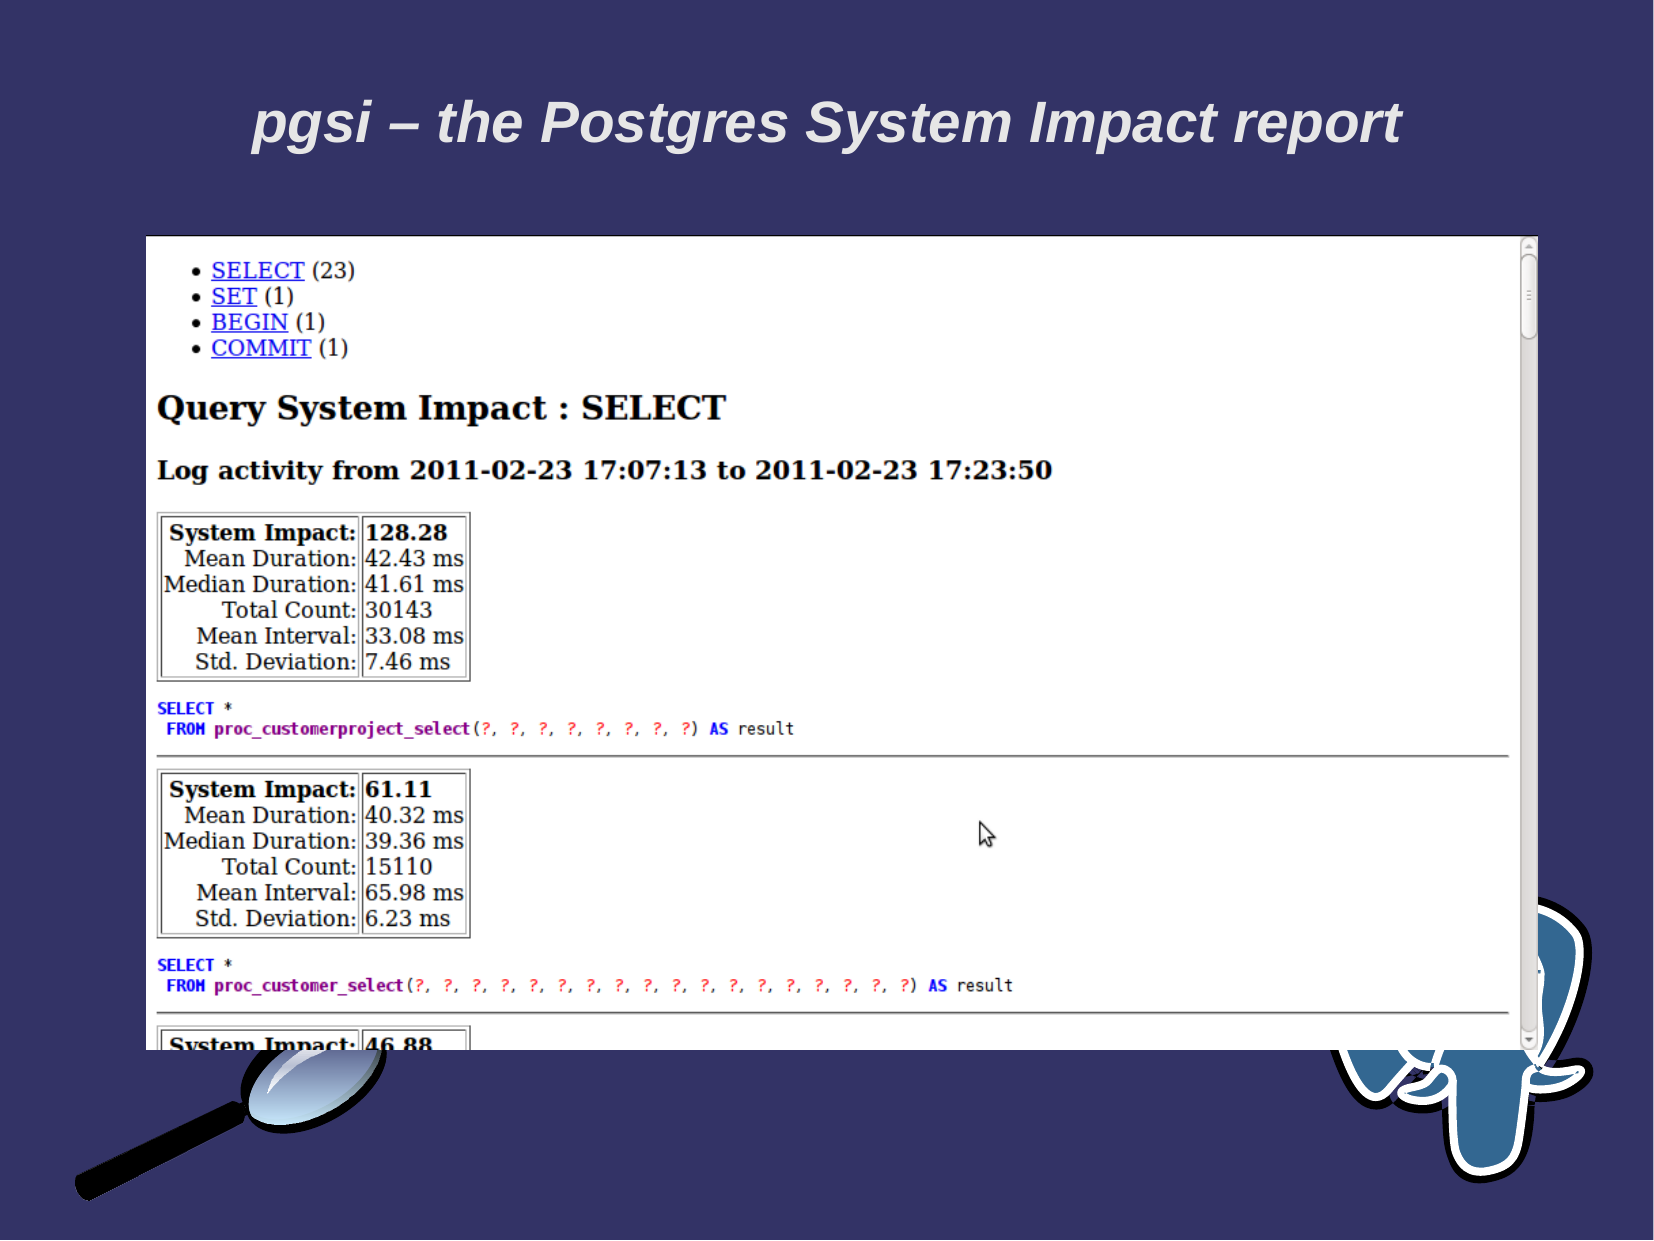

# pgsi – the Postgres System Impact report